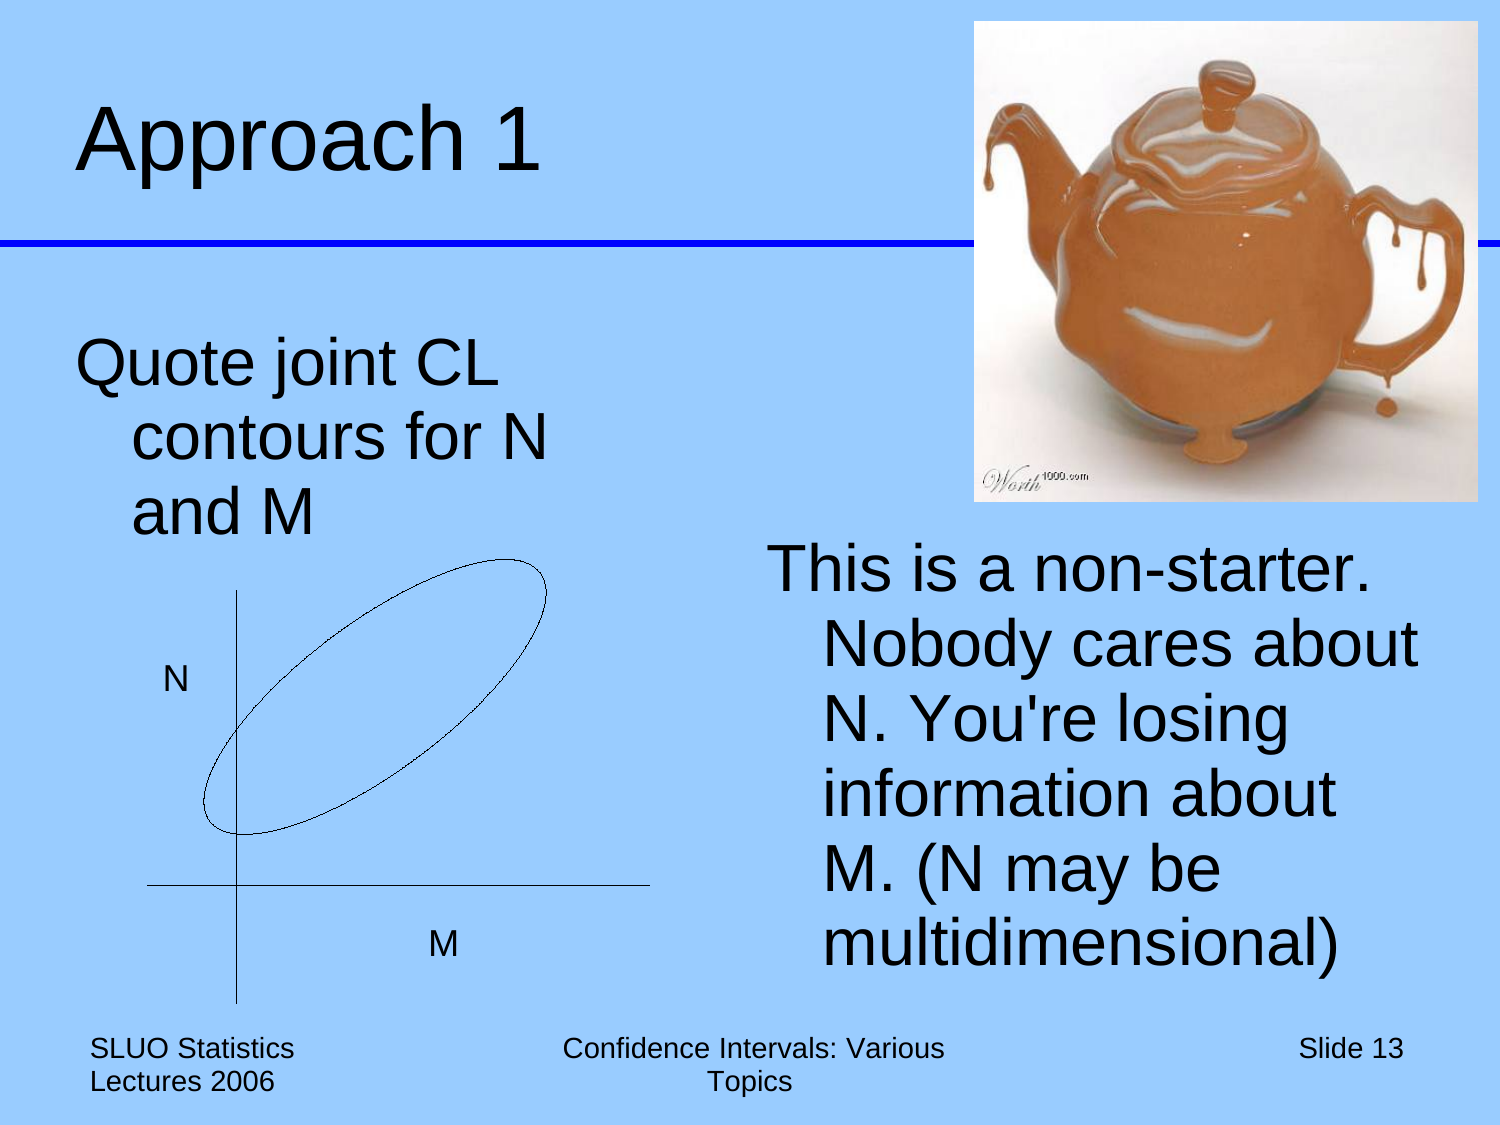

# Approach 1
Quote joint CL contours for N and M
This is a non-starter. Nobody cares about N. You're losing information about M. (N may be multidimensional)
N
M
13